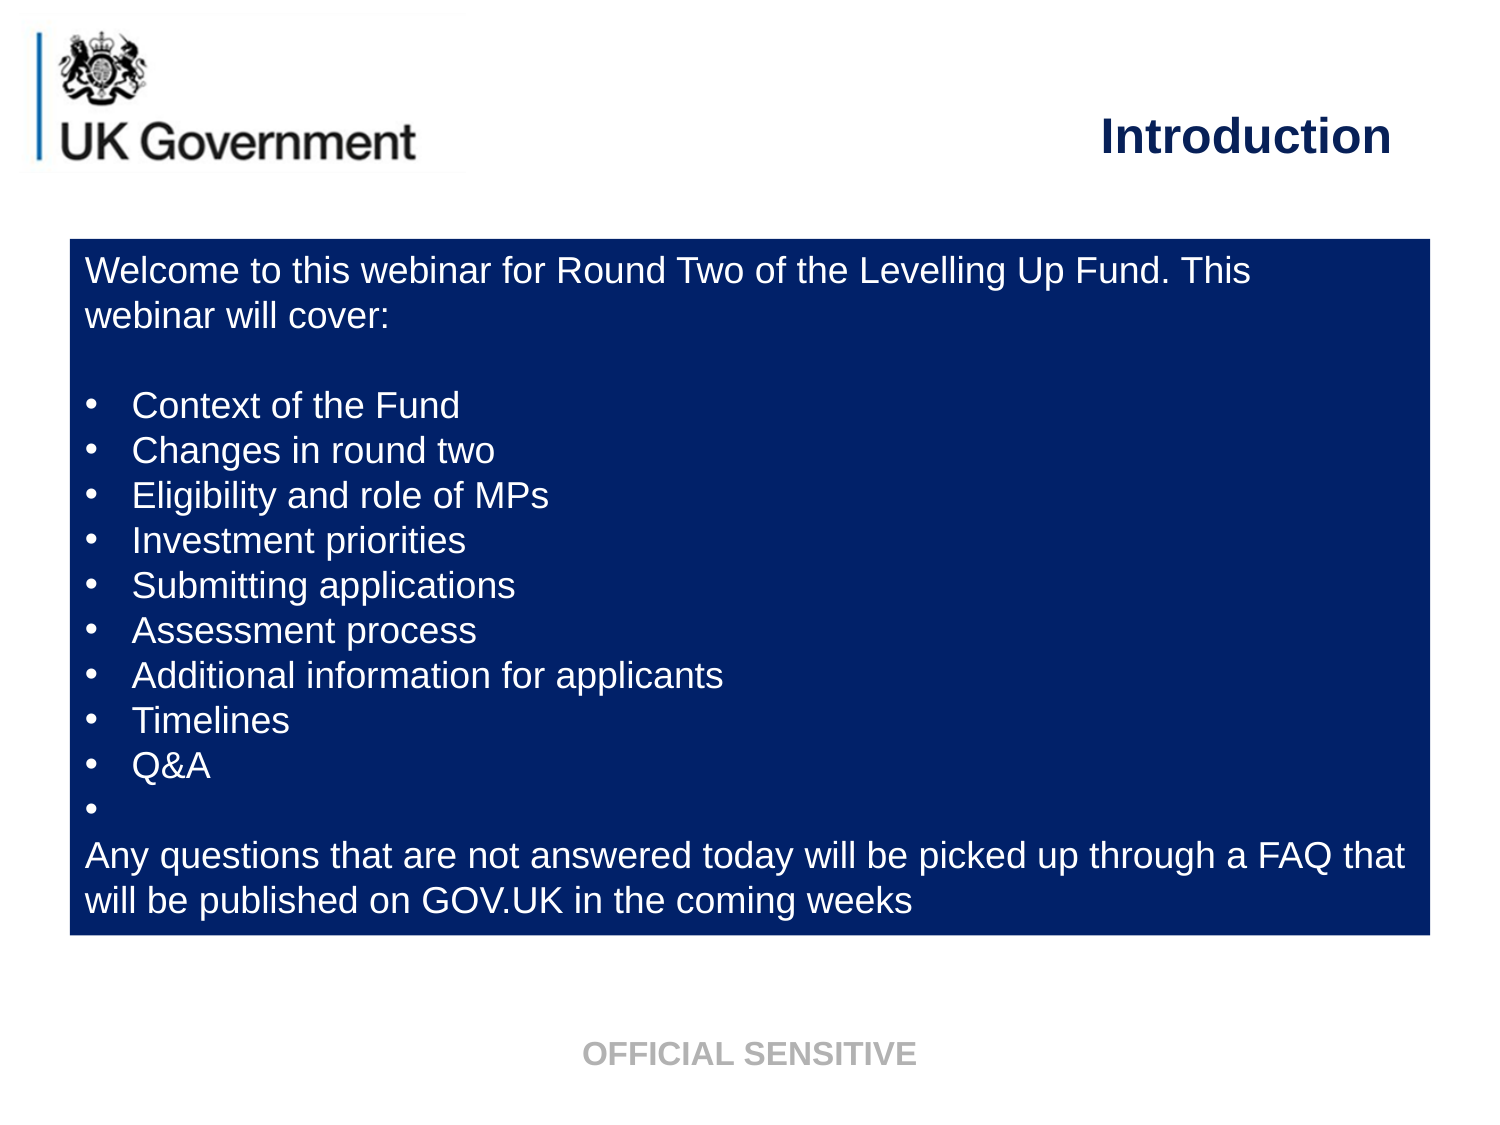

# Introduction
Welcome to this webinar for Round Two of the Levelling Up Fund. This webinar will cover:
Context of the Fund
Changes in round two
Eligibility and role of MPs
Investment priorities
Submitting applications
Assessment process
Additional information for applicants
Timelines
Q&A
Any questions that are not answered today will be picked up through a FAQ that will be published on GOV.UK in the coming weeks